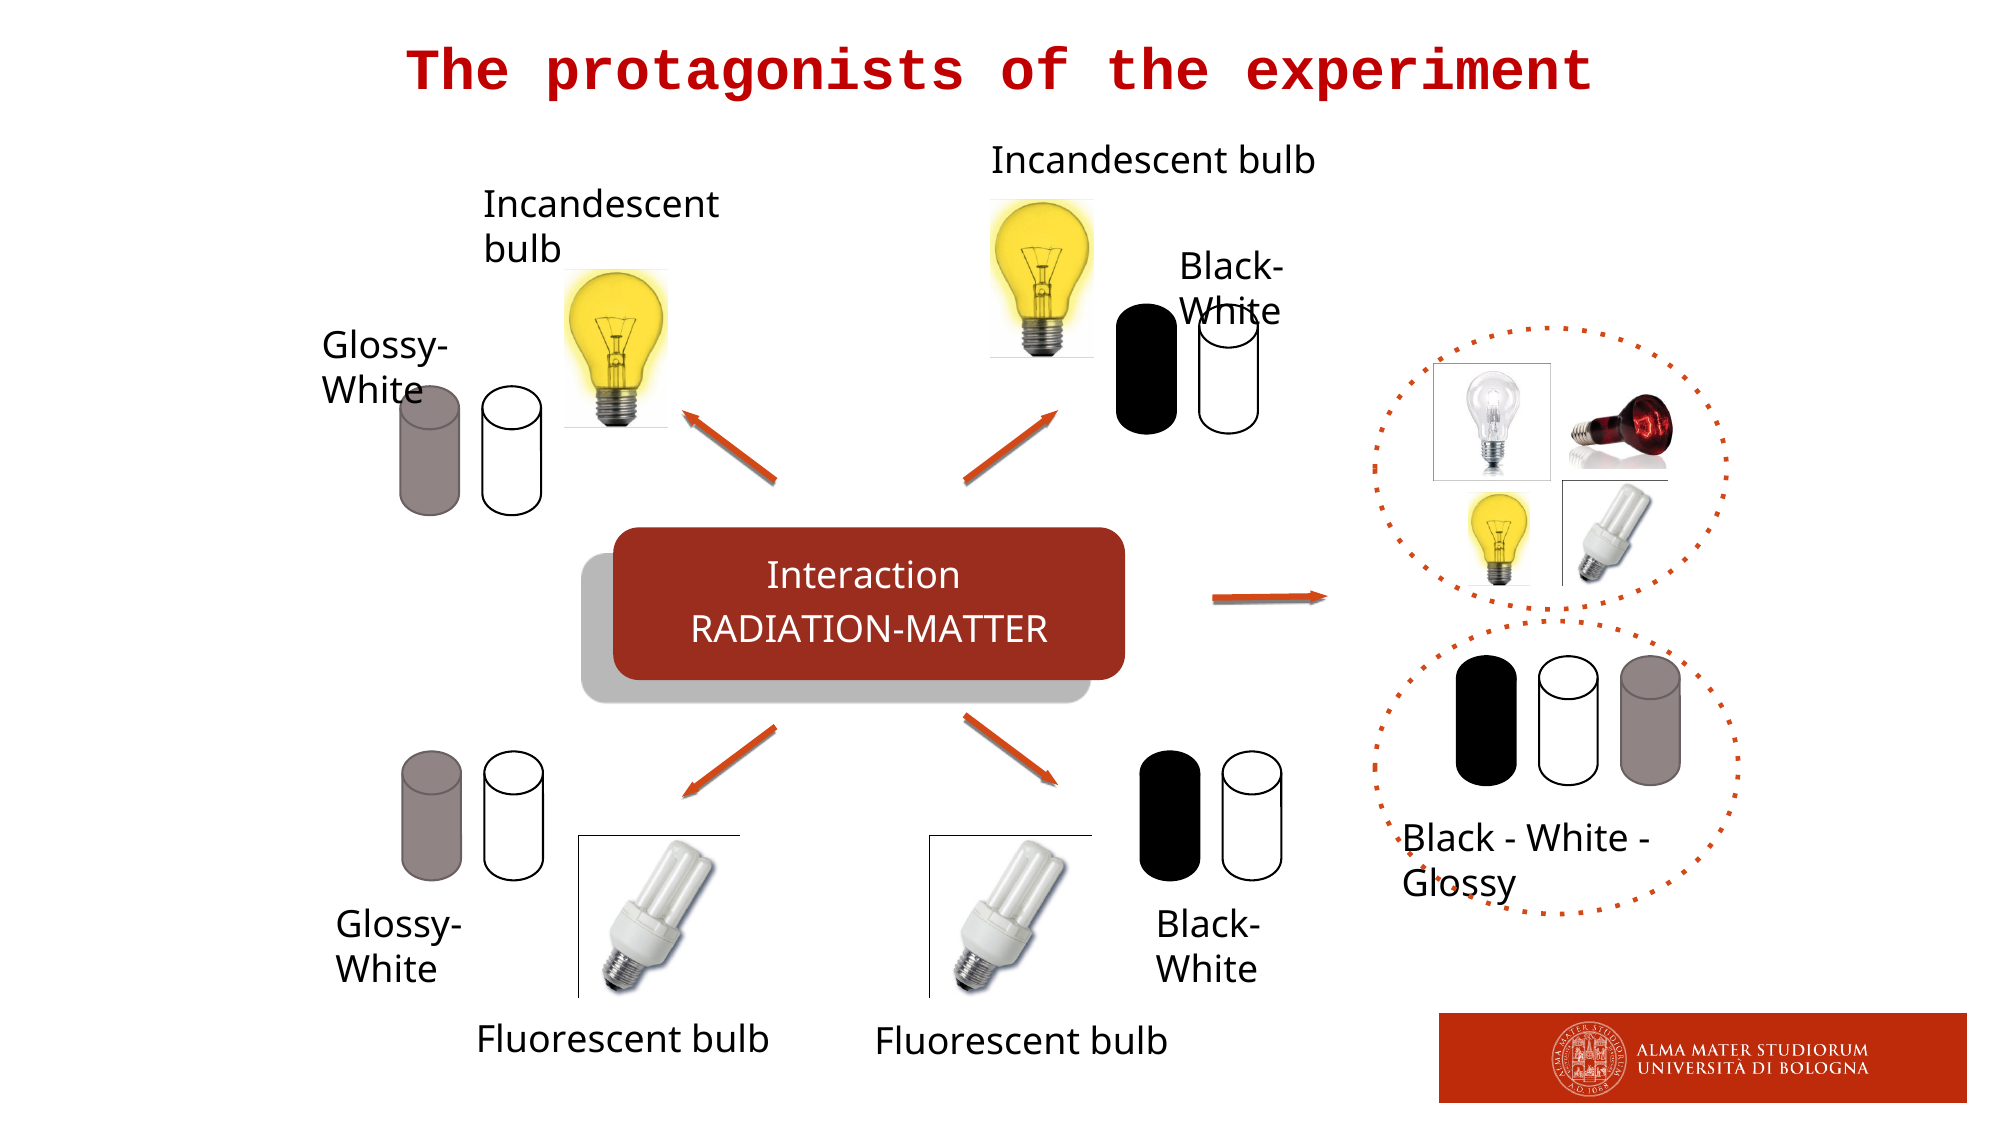

The protagonists of the experiment
Incandescent bulb
Black- White
Incandescent bulb
Glossy- White
Interaction
RADIATION-MATTER
Black - White - Glossy
Glossy- White
Fluorescent bulb
Black- White
Fluorescent bulb